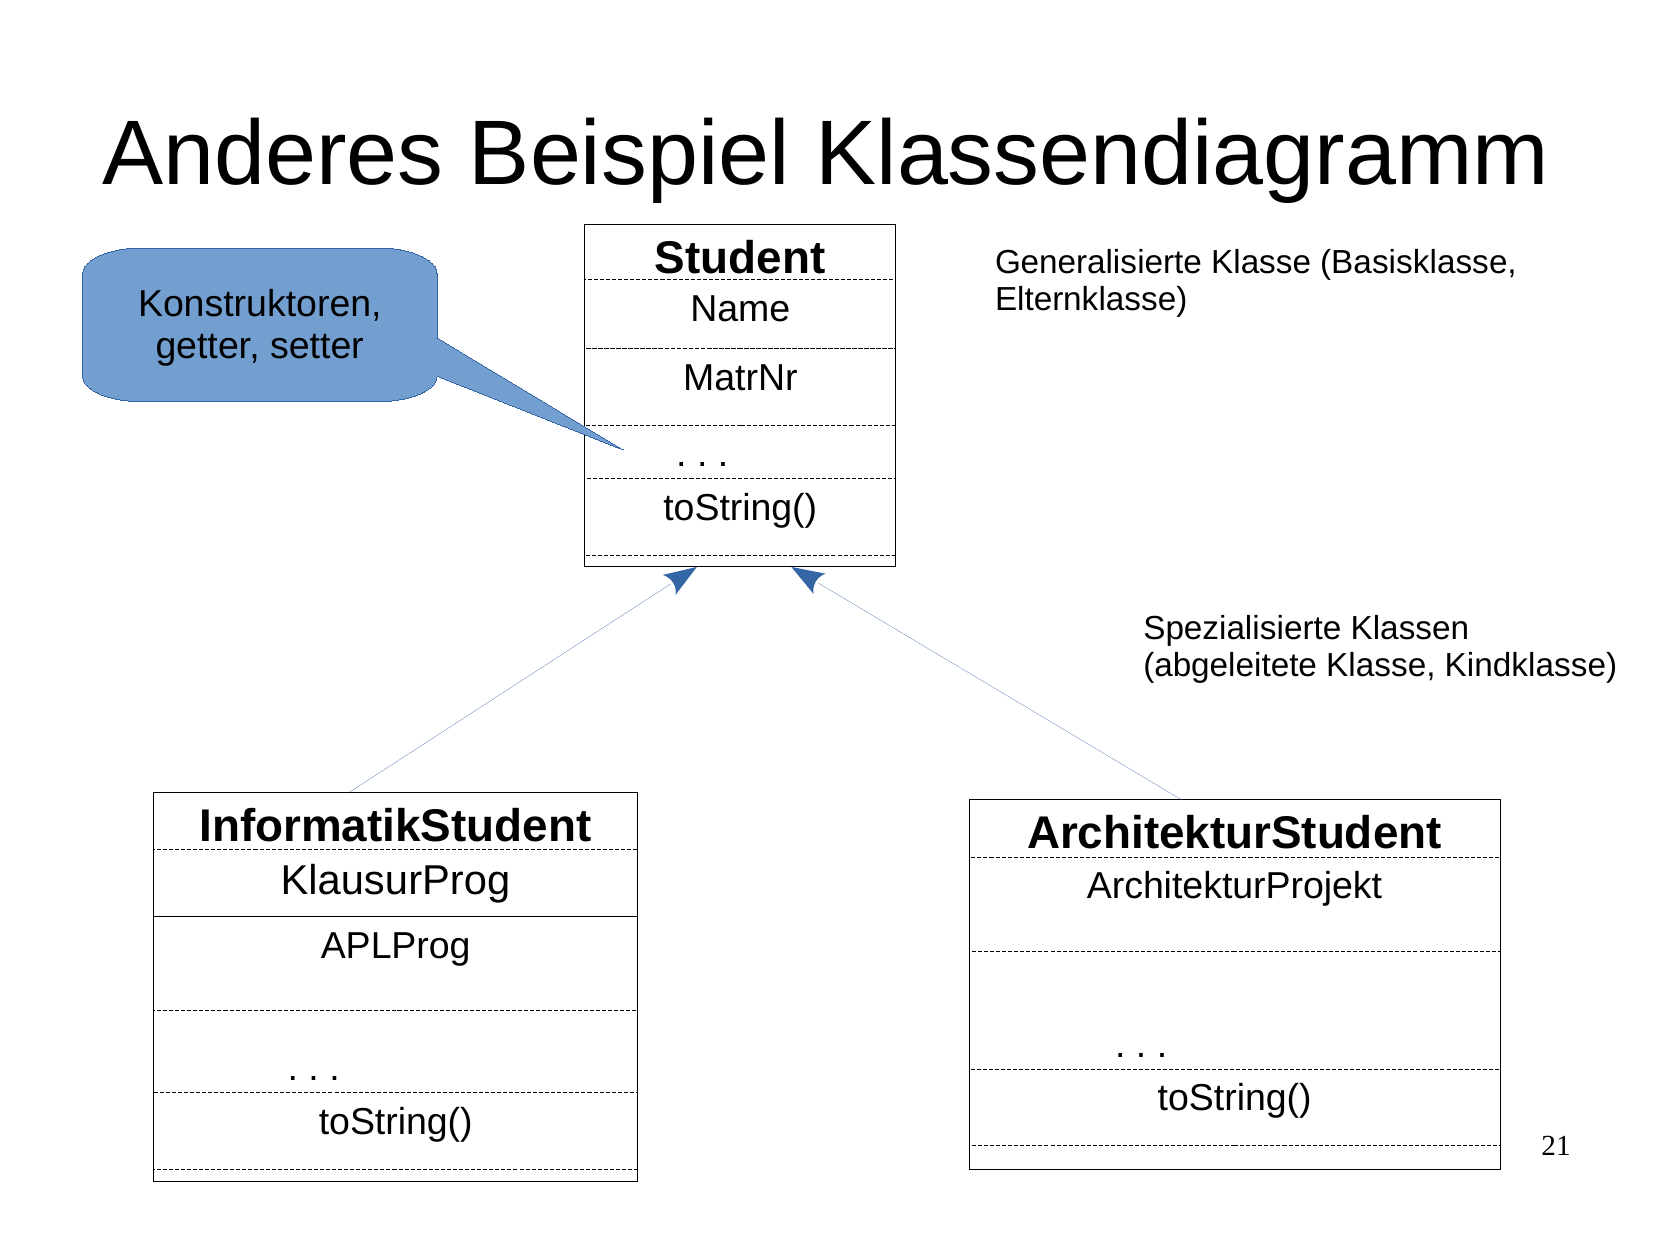

# Anderes Beispiel Klassendiagramm
Student
Generalisierte Klasse (Basisklasse, Elternklasse)
Name
MatrNr
. . .
toString()
Spezialisierte Klassen (abgeleitete Klasse, Kindklasse)
InformatikStudent
ArchitekturStudent
KlausurProg
ArchitekturProjekt
APLProg
. . .
toString()
. . .
toString()
Konstruktoren,
getter, setter
21